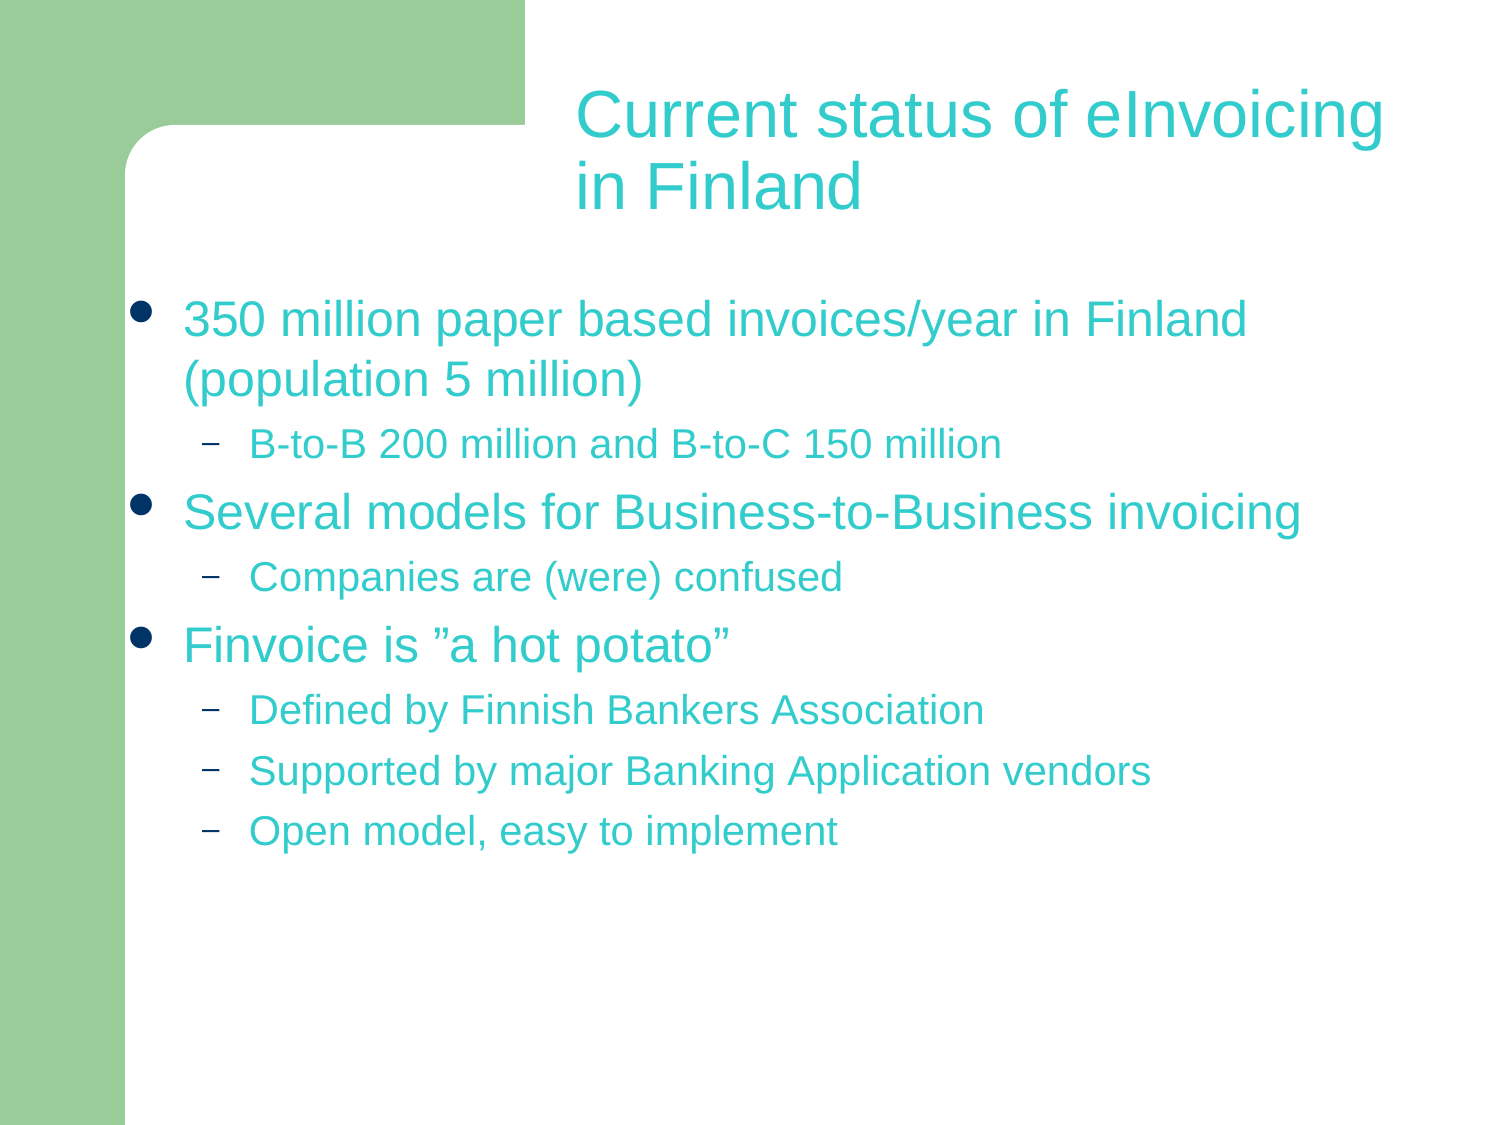

# Current status of eInvoicing in Finland
350 million paper based invoices/year in Finland (population 5 million)
B-to-B 200 million and B-to-C 150 million
Several models for Business-to-Business invoicing
Companies are (were) confused
Finvoice is ”a hot potato”
Defined by Finnish Bankers Association
Supported by major Banking Application vendors
Open model, easy to implement